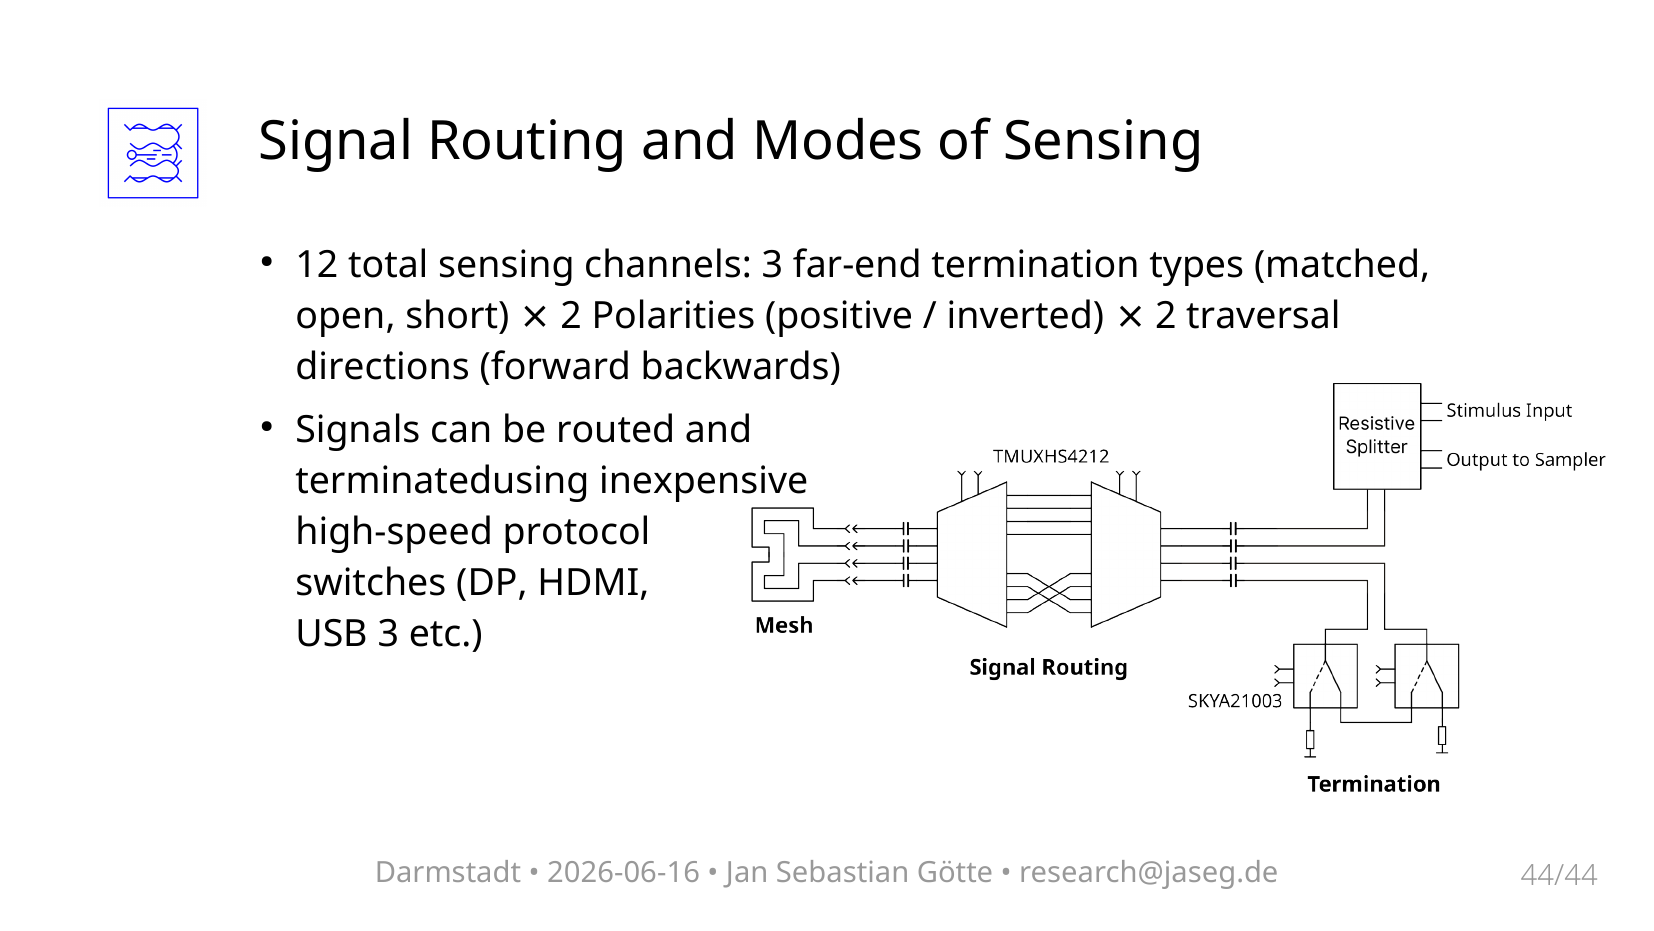

Signal Routing and Modes of Sensing
12 total sensing channels: 3 far-end termination types (matched, open, short) ⨯ 2 Polarities (positive / inverted) ⨯ 2 traversal directions (forward backwards)
Signals can be routed and
terminatedusing inexpensive
high-speed protocol
switches (DP, HDMI,
USB 3 etc.)